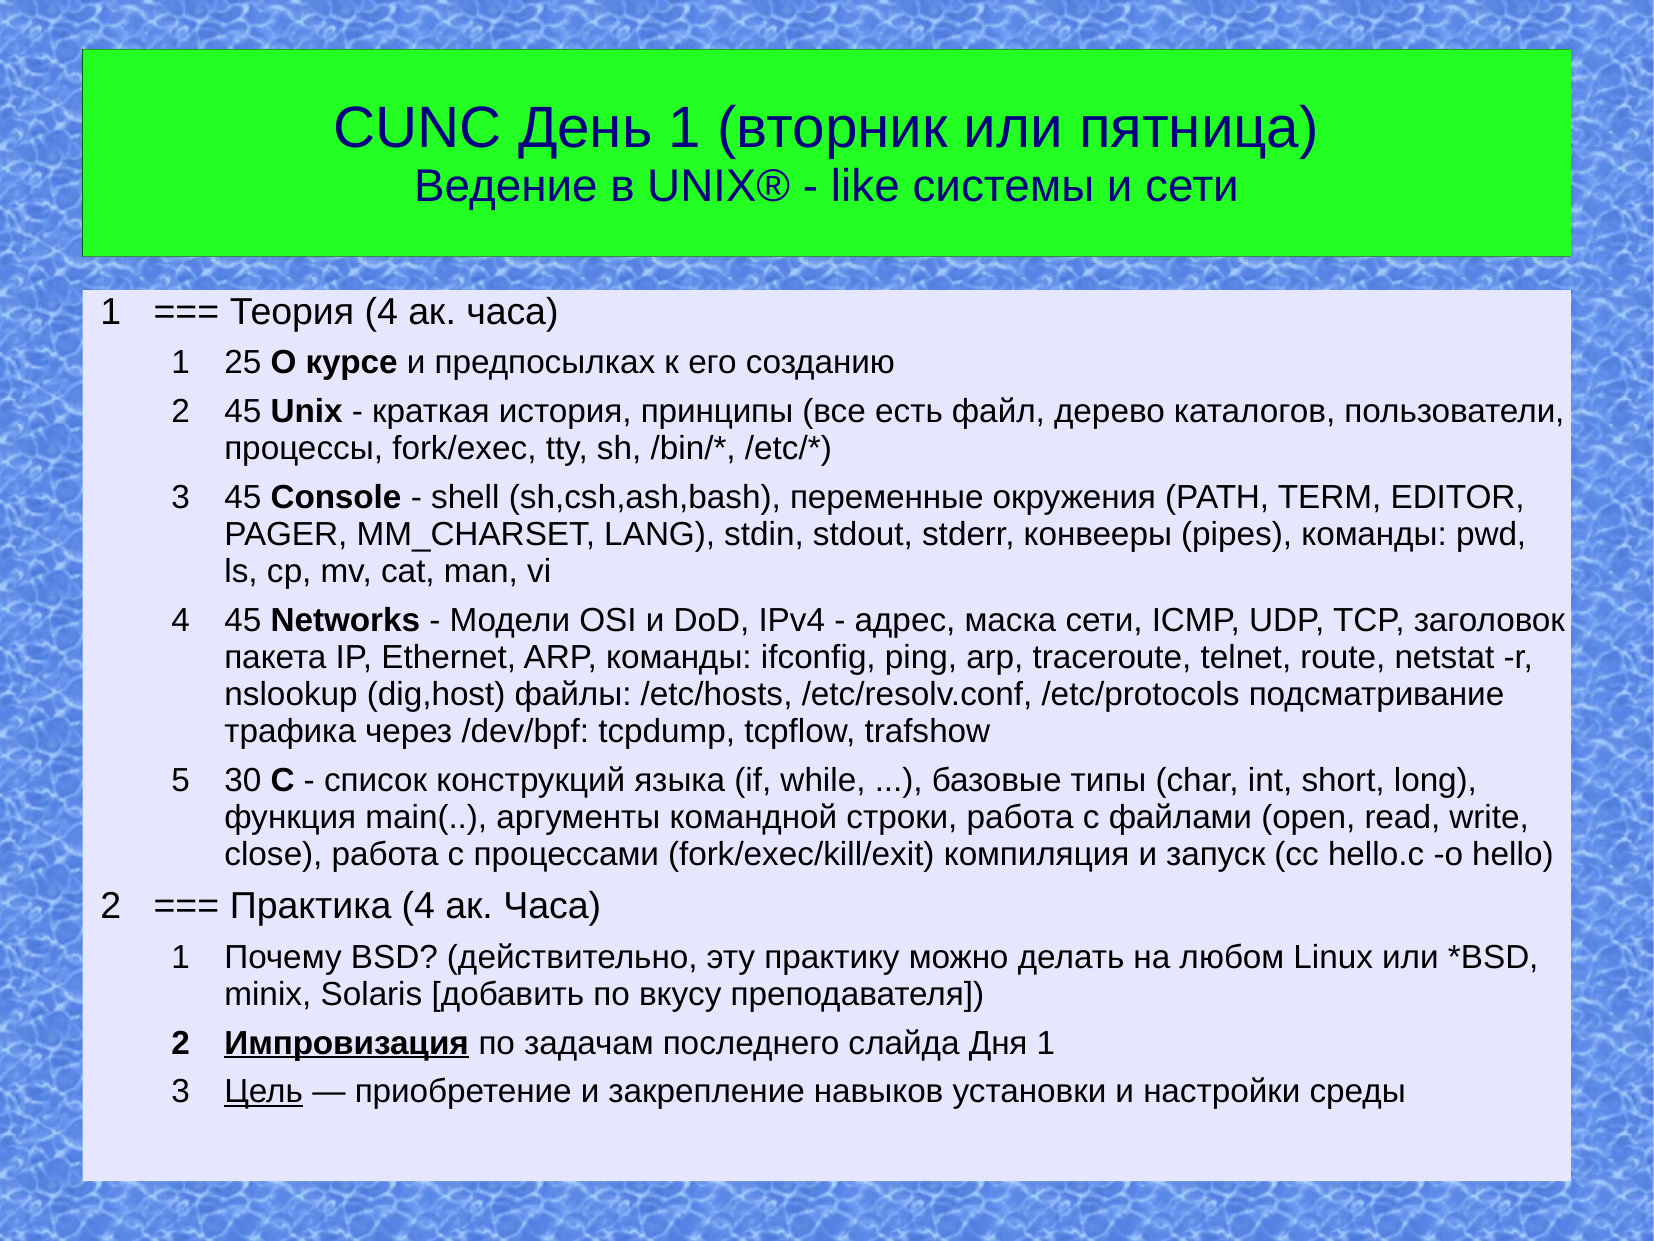

# CUNC День 1 (вторник или пятница) Ведение в UNIX® - like системы и сети
=== Теория (4 ак. часа)
25 О курсе и предпосылках к его созданию
45 Unix - краткая история, принципы (все есть файл, дерево каталогов, пользователи, процессы, fork/exec, tty, sh, /bin/*, /etc/*)
45 Console - shell (sh,csh,ash,bash), переменные окружения (PATH, TERM, EDITOR, PAGER, MM_CHARSET, LANG), stdin, stdout, stderr, конвееры (pipes), команды: pwd, ls, cp, mv, cat, man, vi
45 Networks - Модели OSI и DoD, IPv4 - адрес, маска сети, ICMP, UDP, TCP, заголовок пакета IP, Ethernet, ARP, команды: ifconfig, ping, arp, traceroute, telnet, route, netstat -r, nslookup (dig,host) файлы: /etc/hosts, /etc/resolv.conf, /etc/protocols подсматривание трафика через /dev/bpf: tcpdump, tcpflow, trafshow
30 C - список конструкций языка (if, while, ...), базовые типы (char, int, short, long), функция main(..), аргументы командной строки, работа с файлами (open, read, write, close), работа с процессами (fork/exec/kill/exit) компиляция и запуск (cc hello.c -o hello)
=== Практика (4 ак. Часа)
Почему BSD? (действительно, эту практику можно делать на любом Linux или *BSD, minix, Solaris [добавить по вкусу преподавателя])
Импровизация по задачам последнего слайда Дня 1
Цель — приобретение и закрепление навыков установки и настройки среды